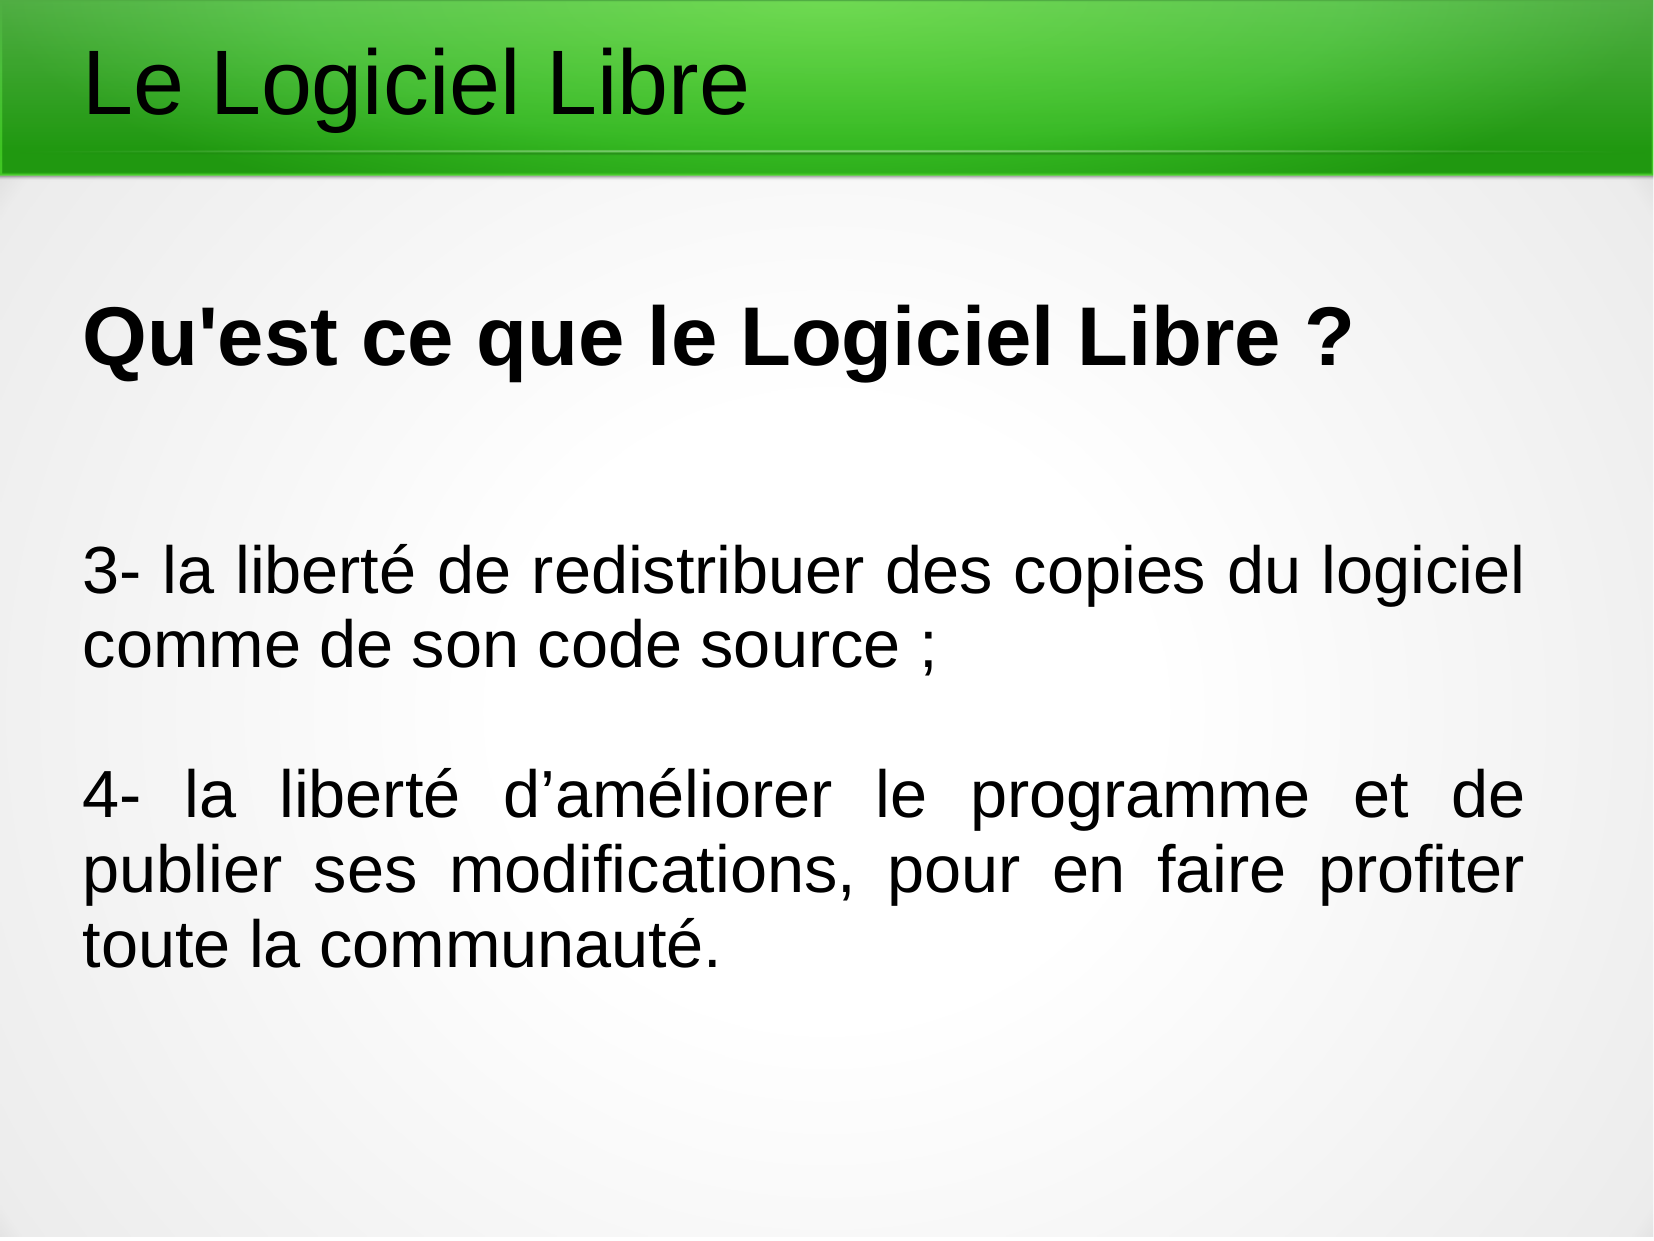

# Le Logiciel Libre
Qu'est ce que le Logiciel Libre ?
3- la liberté de redistribuer des copies du logiciel comme de son code source ;
4- la liberté d’améliorer le programme et de publier ses modifications, pour en faire profiter toute la communauté.